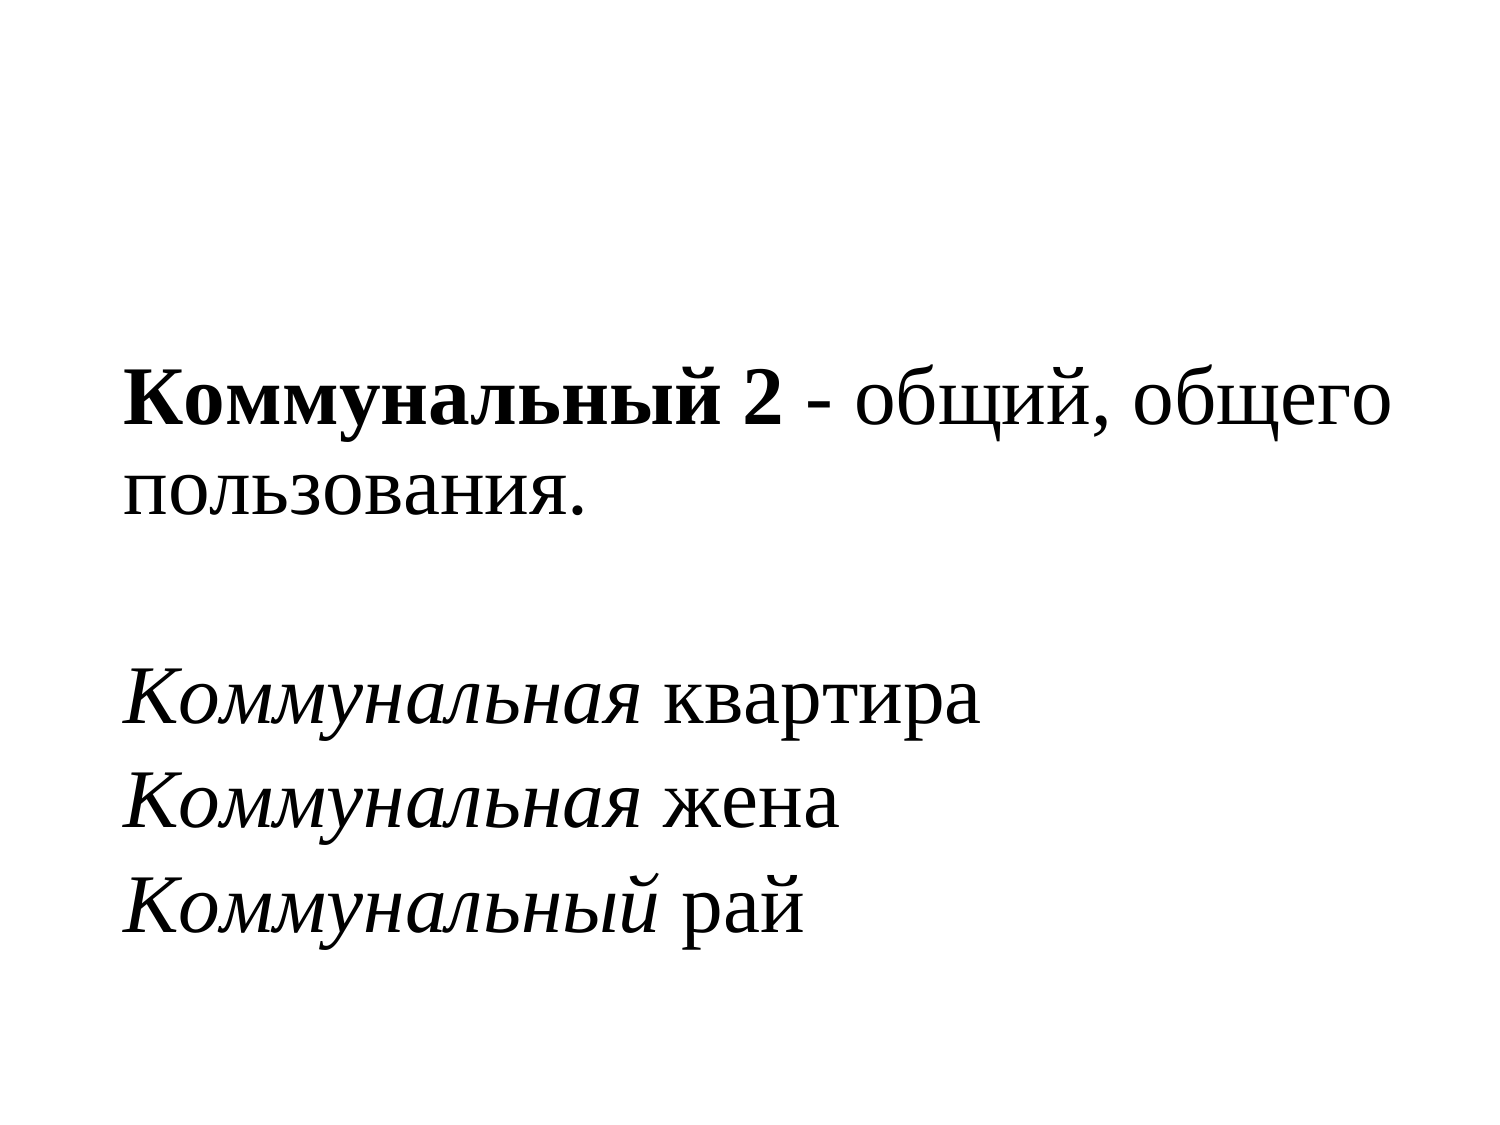

#
Коммунальный 2 - общий, общего пользования.
Коммунальная квартира
Коммунальная жена
Коммунальный рай